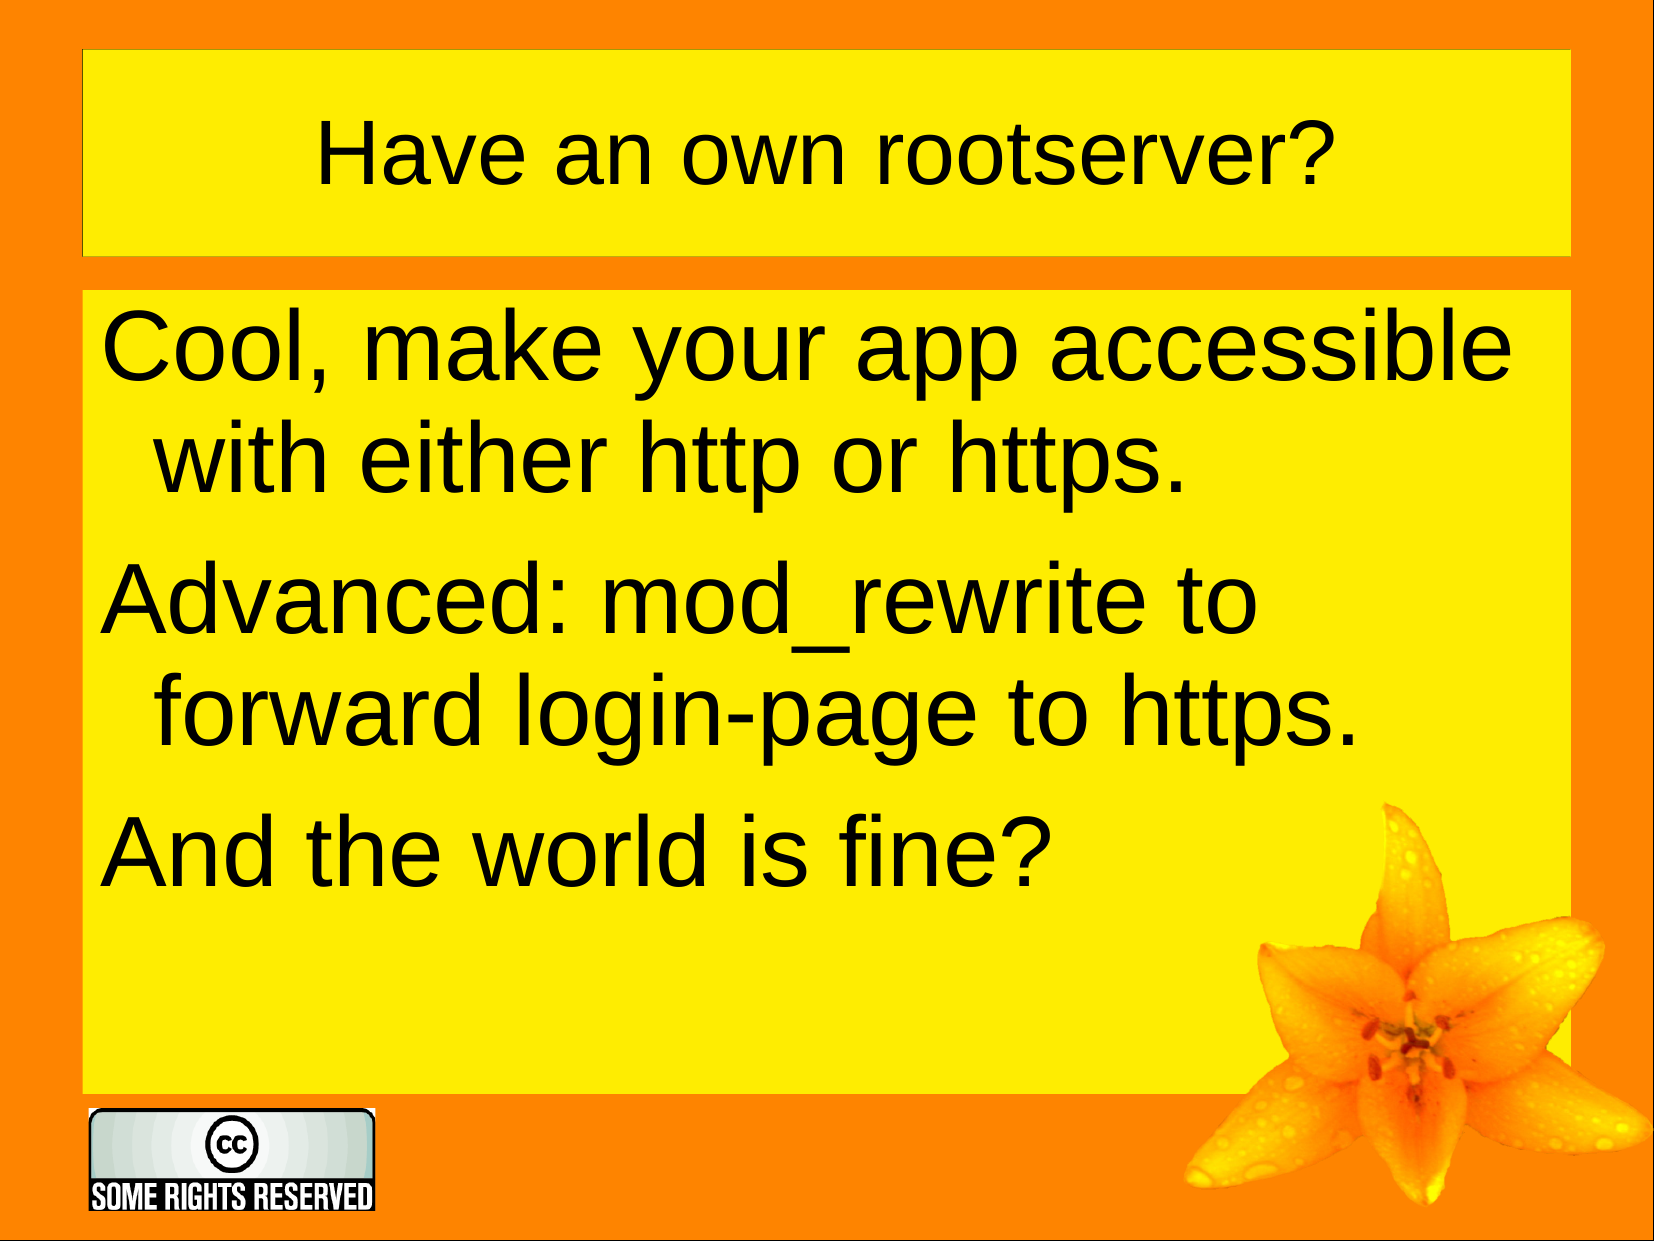

# Have an own rootserver?
Cool, make your app accessible with either http or https.
Advanced: mod_rewrite to forward login-page to https.
And the world is fine?